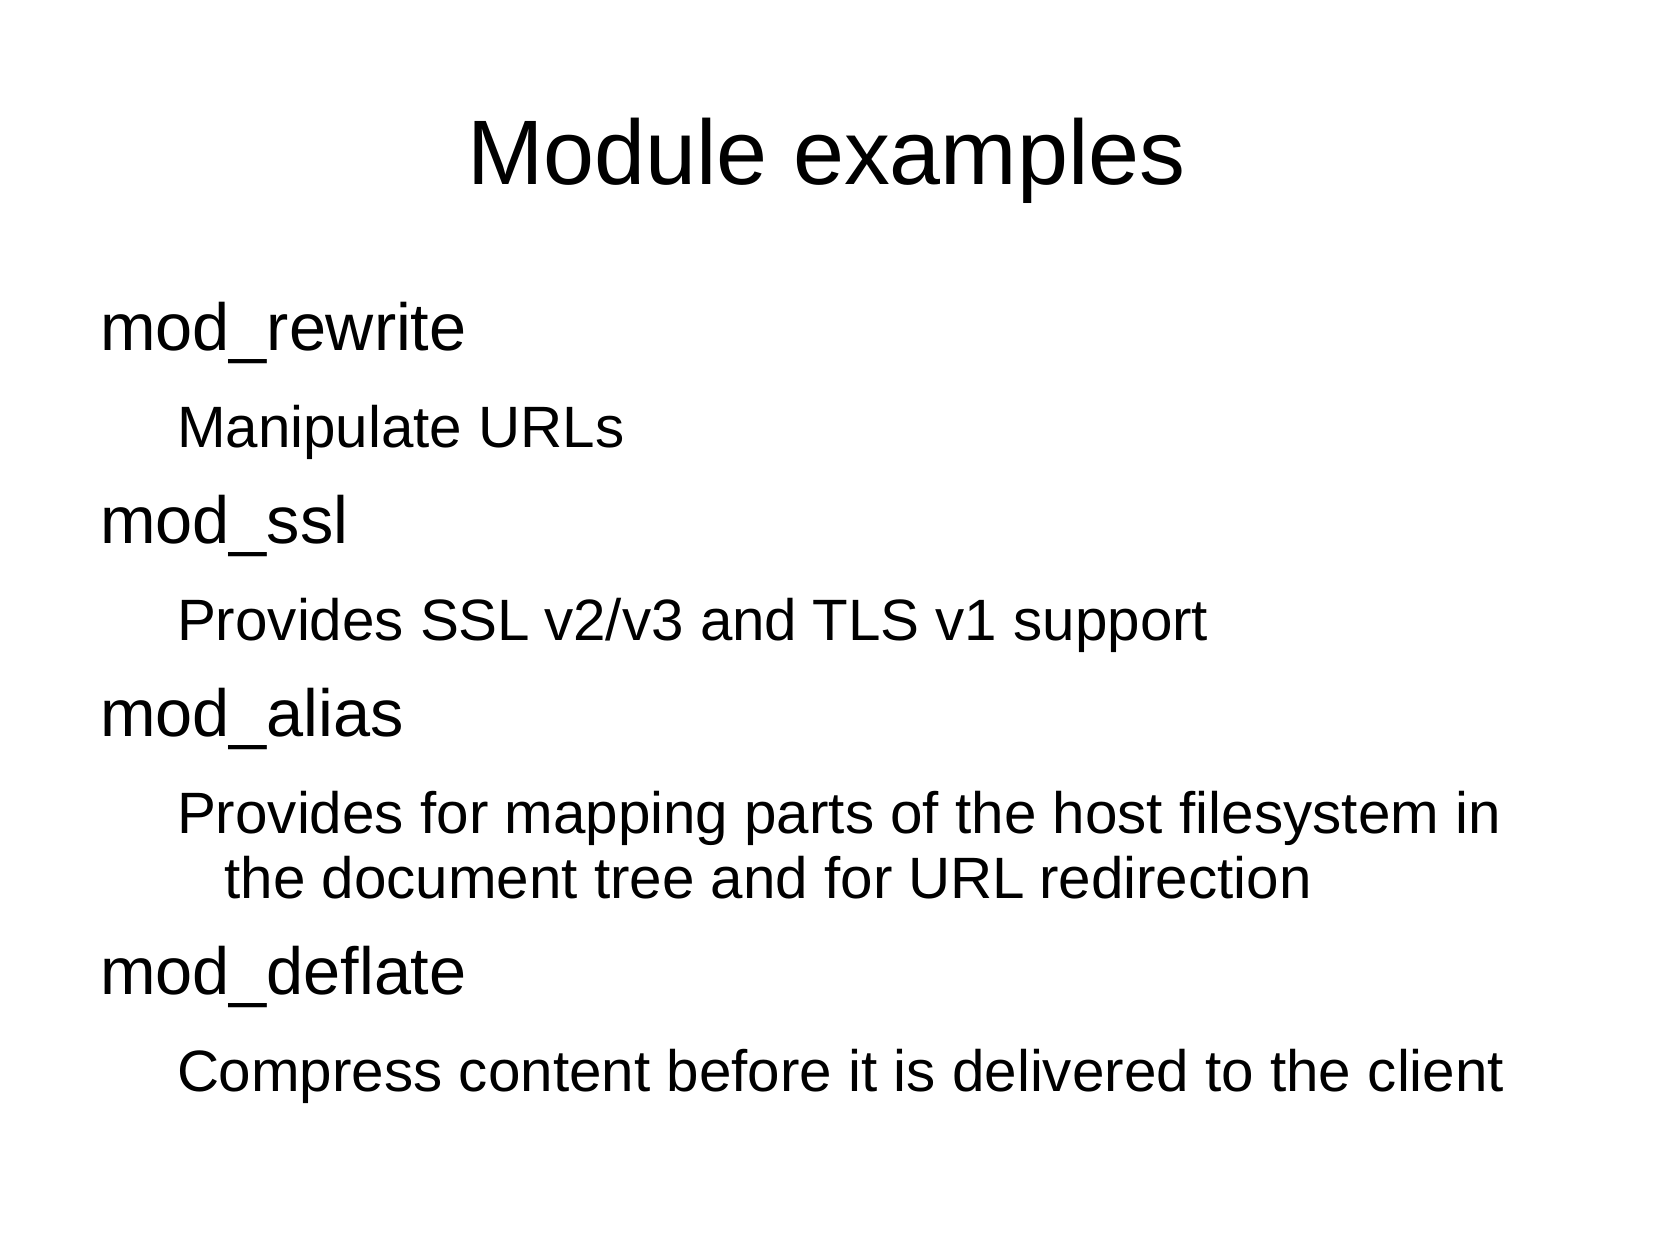

# Module examples
mod_rewrite
Manipulate URLs
mod_ssl
Provides SSL v2/v3 and TLS v1 support
mod_alias
Provides for mapping parts of the host filesystem in the document tree and for URL redirection
mod_deflate
Compress content before it is delivered to the client